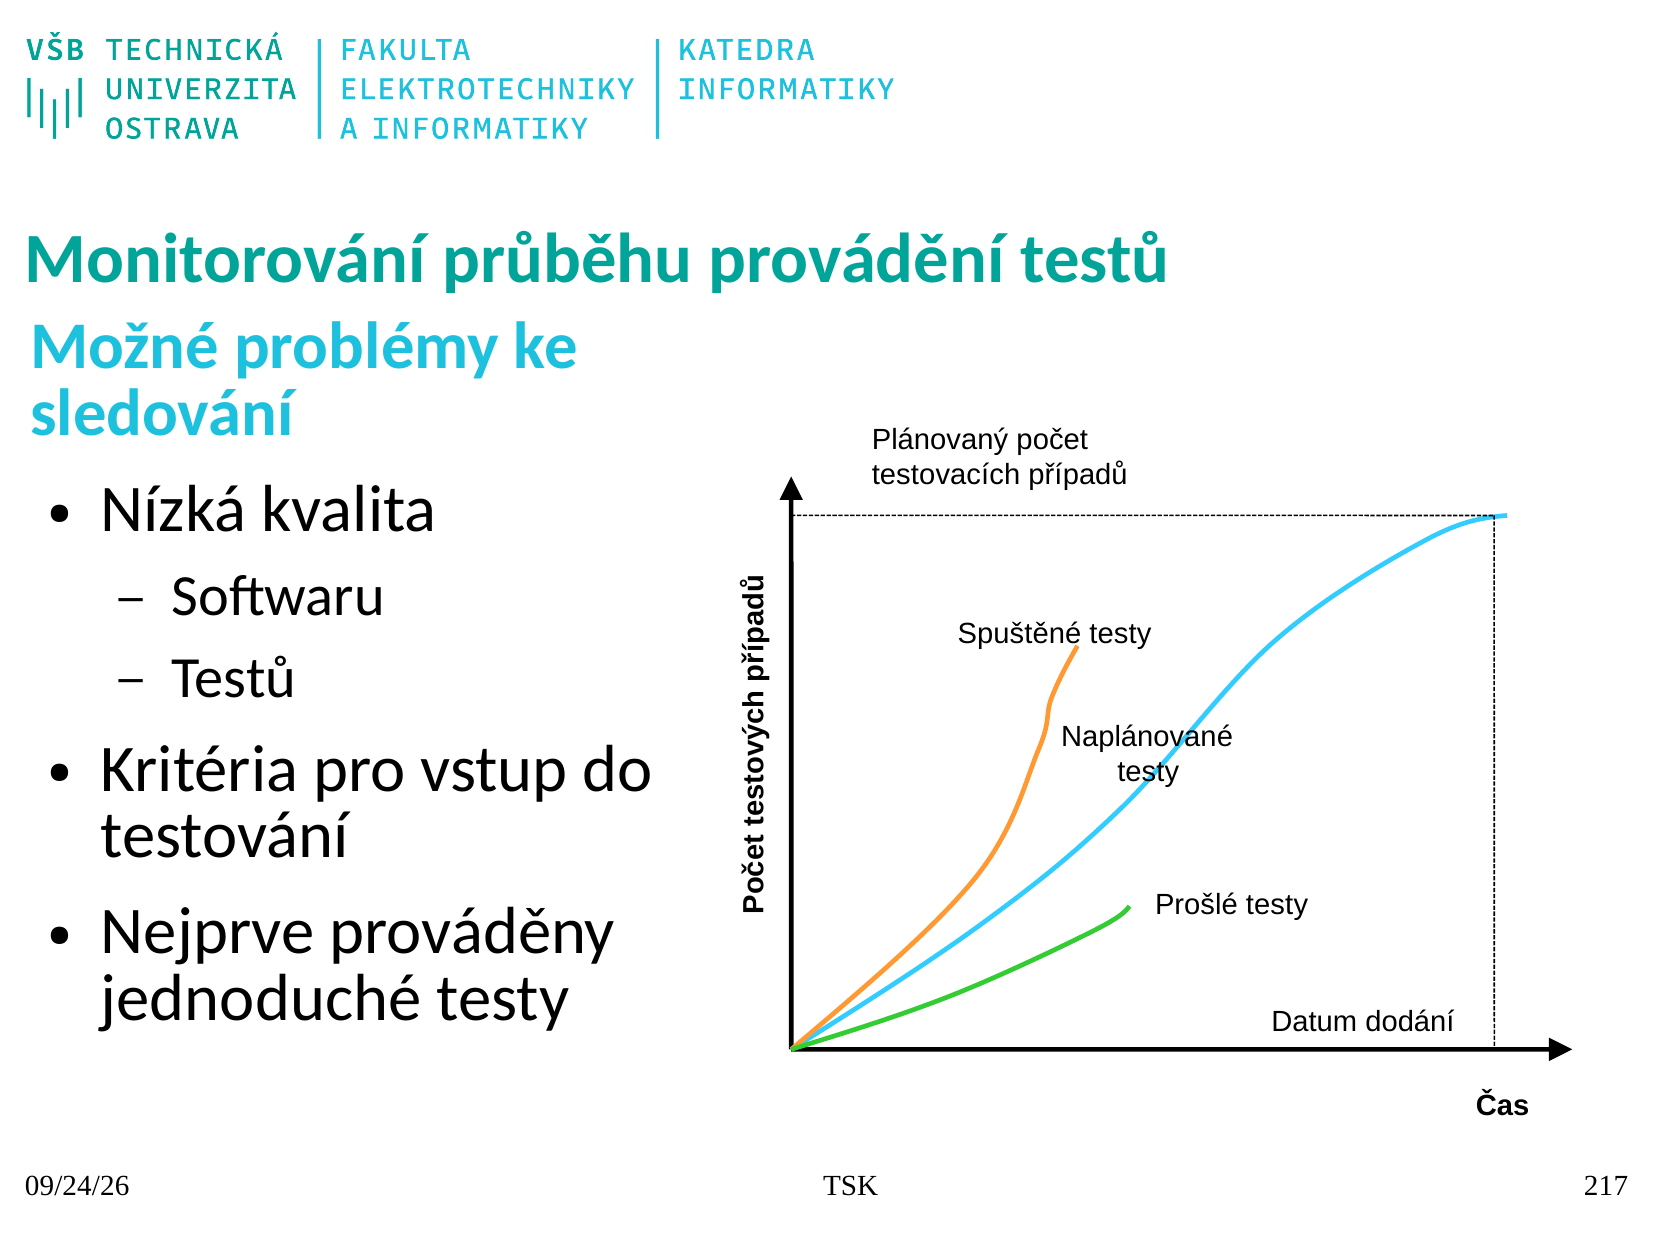

# Monitorování průběhu provádění testů
Možné problémy ke sledování
Nízká kvalita
Softwaru
Testů
Kritéria pro vstup do testování
Nejprve prováděny jednoduché testy
Plánovaný počet testovacích případů
Spuštěné testy
Naplánované testy
Počet testových případů
Prošlé testy
Datum dodání
Čas
TSK
217